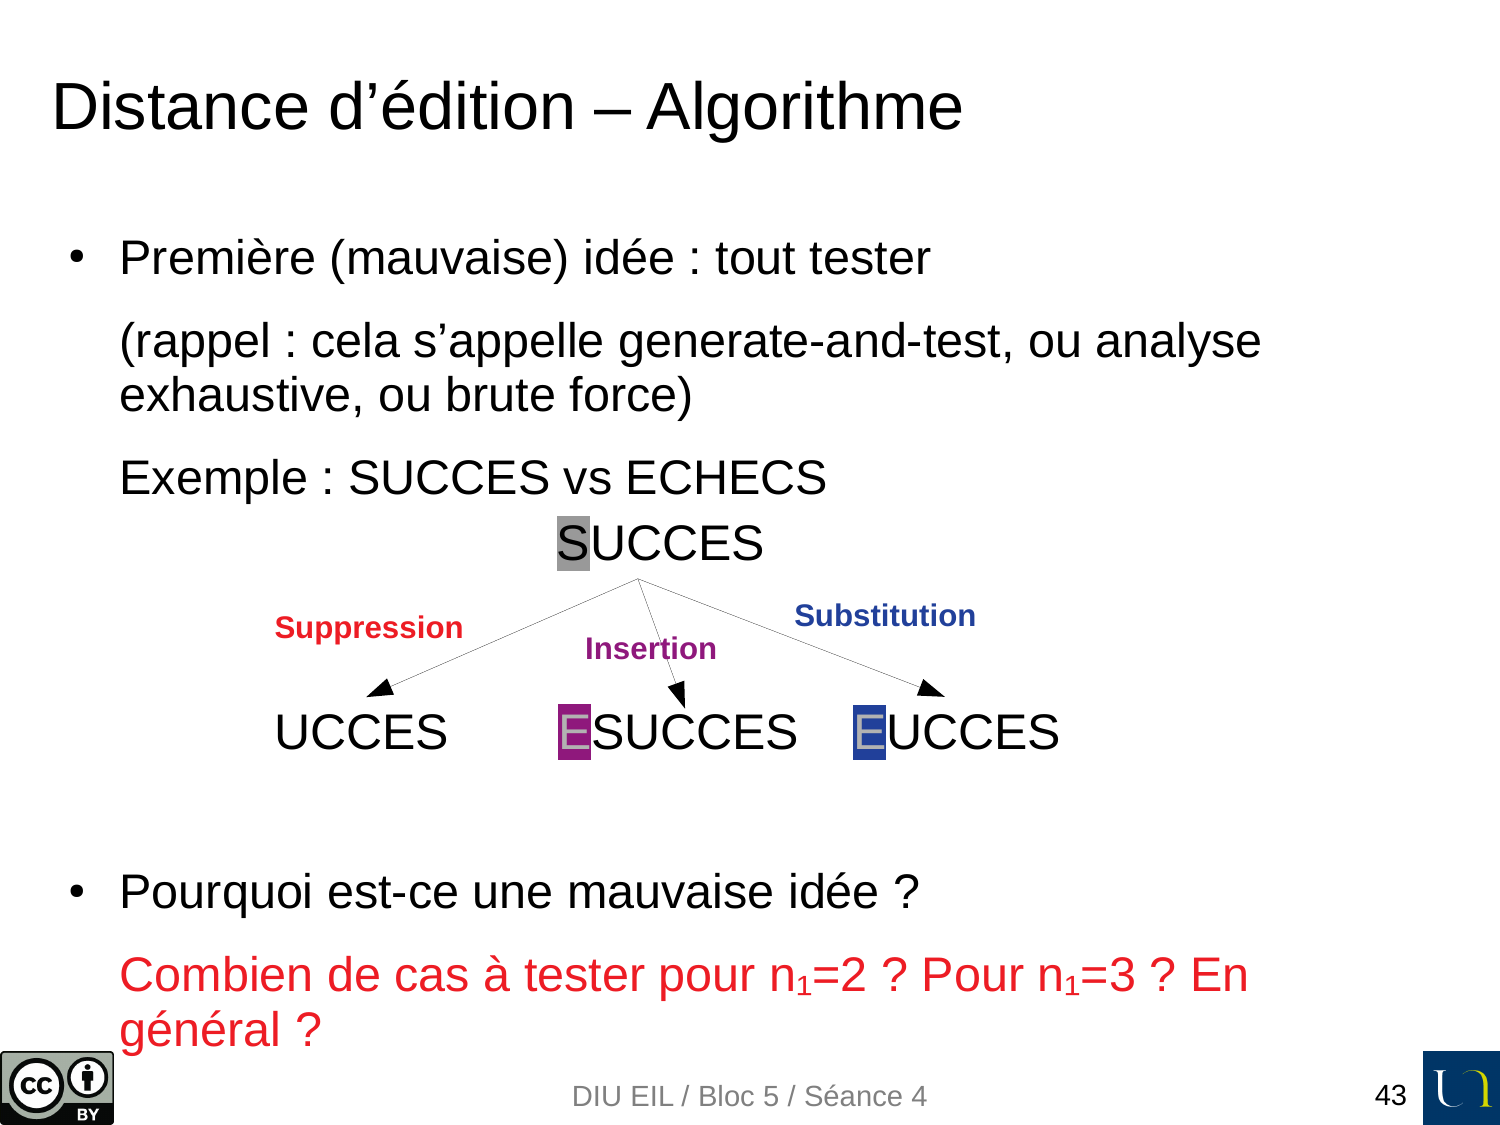

# Distance d’édition – Algorithme
Première (mauvaise) idée : tout tester
(rappel : cela s’appelle generate-and-test, ou analyse exhaustive, ou brute force)
Exemple : SUCCES vs ECHECS
Pourquoi est-ce une mauvaise idée ?
Combien de cas à tester pour n₁=2 ? Pour n₁=3 ? En général ?
SUCCES
Substitution
Suppression
Insertion
ESUCCES
UCCES
EUCCES
43